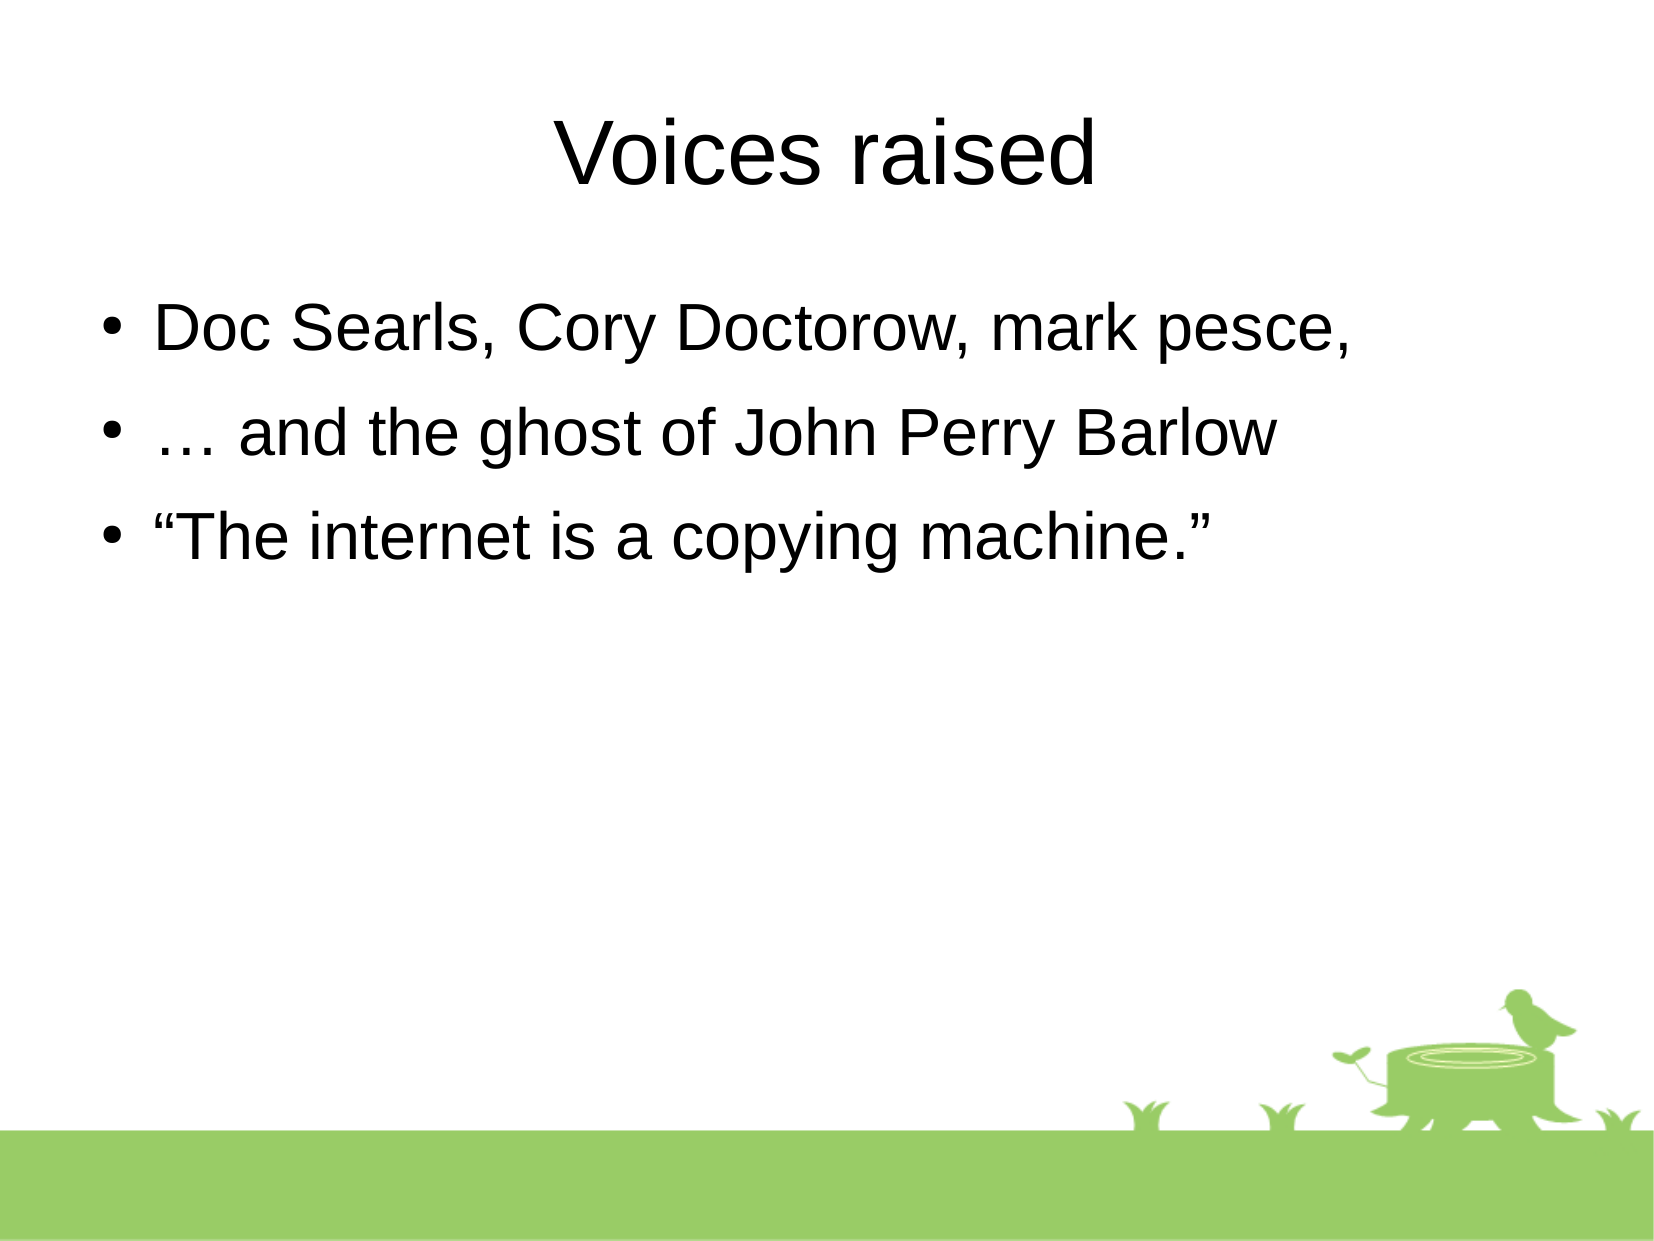

# Voices raised
Doc Searls, Cory Doctorow, mark pesce,
… and the ghost of John Perry Barlow
“The internet is a copying machine.”